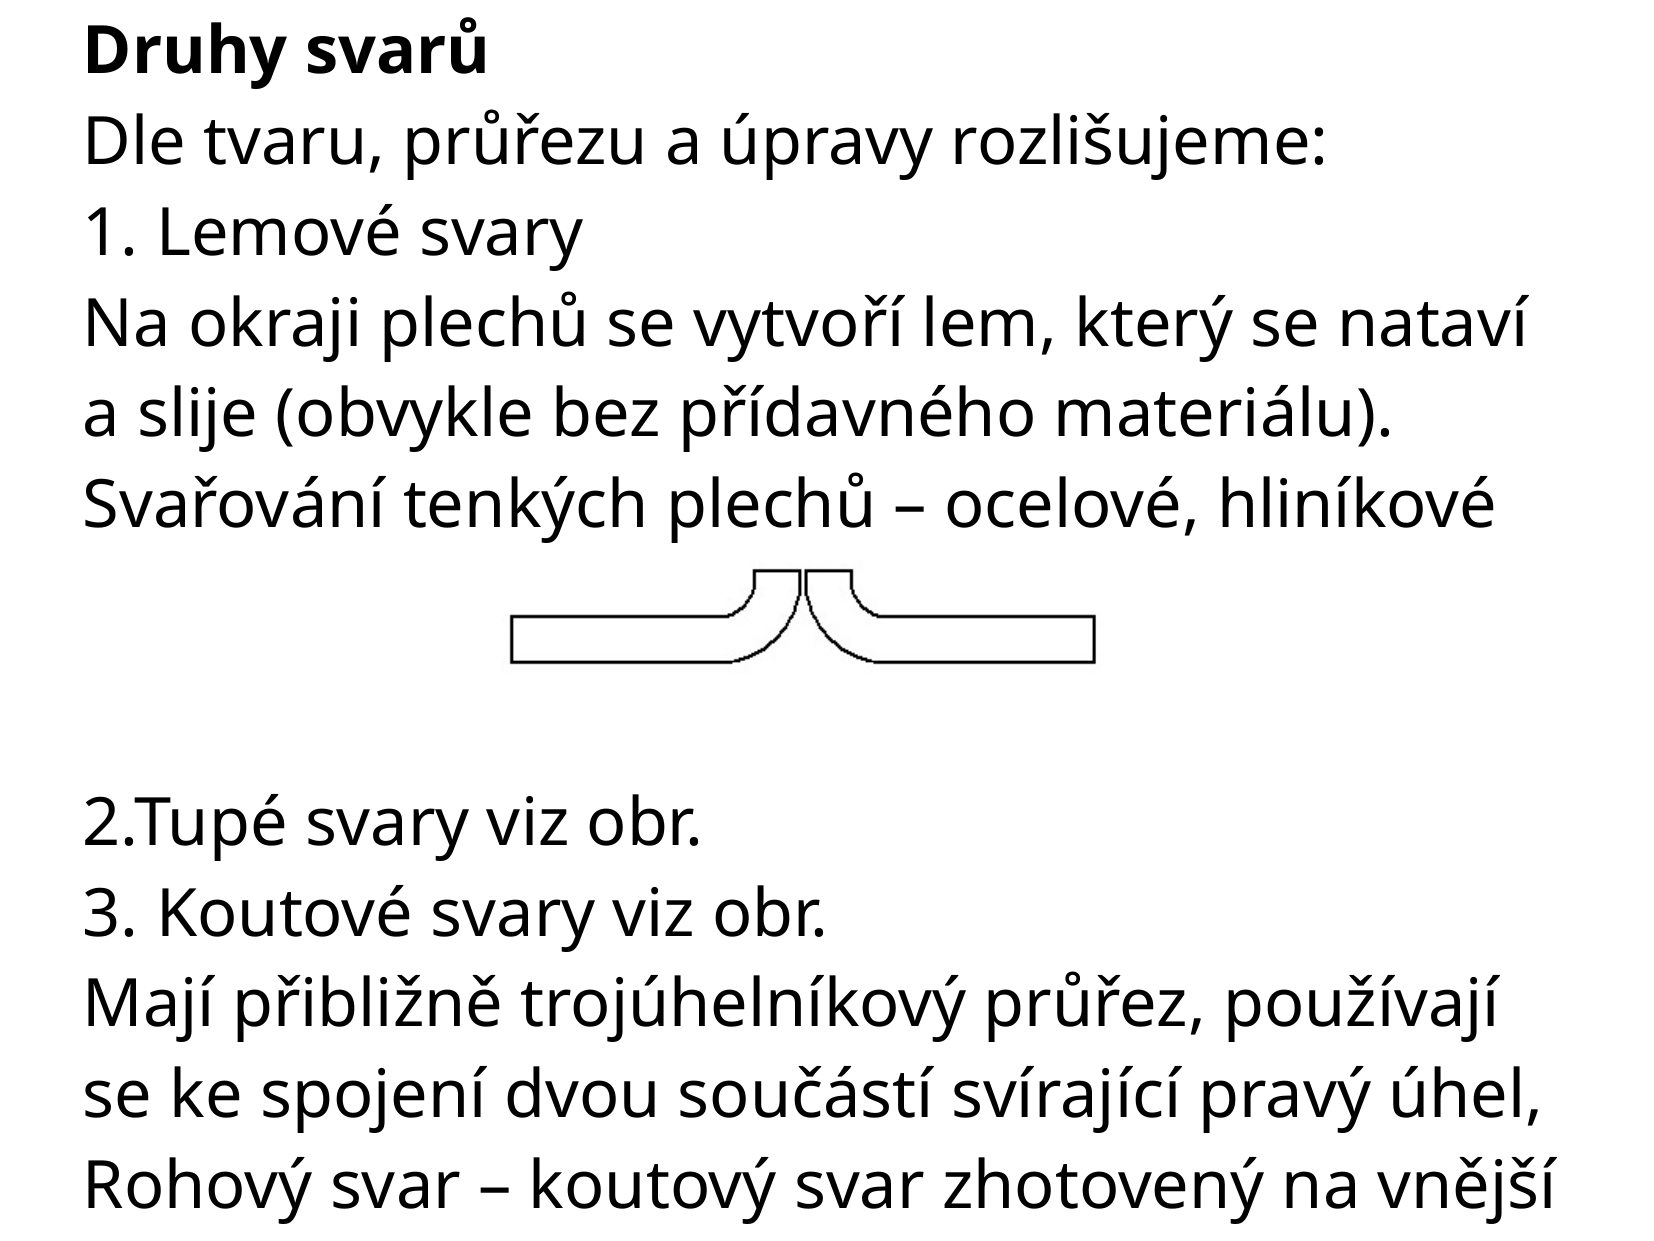

# Druhy svarů
Dle tvaru, průřezu a úpravy rozlišujeme:
1. Lemové svary
Na okraji plechů se vytvoří lem, který se nataví a slije (obvykle bez přídavného materiálu). Svařování tenkých plechů – ocelové, hliníkové
2.Tupé svary viz obr.
3. Koutové svary viz obr.
Mají přibližně trojúhelníkový průřez, používají se ke spojení dvou součástí svírající pravý úhel,
Rohový svar – koutový svar zhotovený na vnější straně plechů